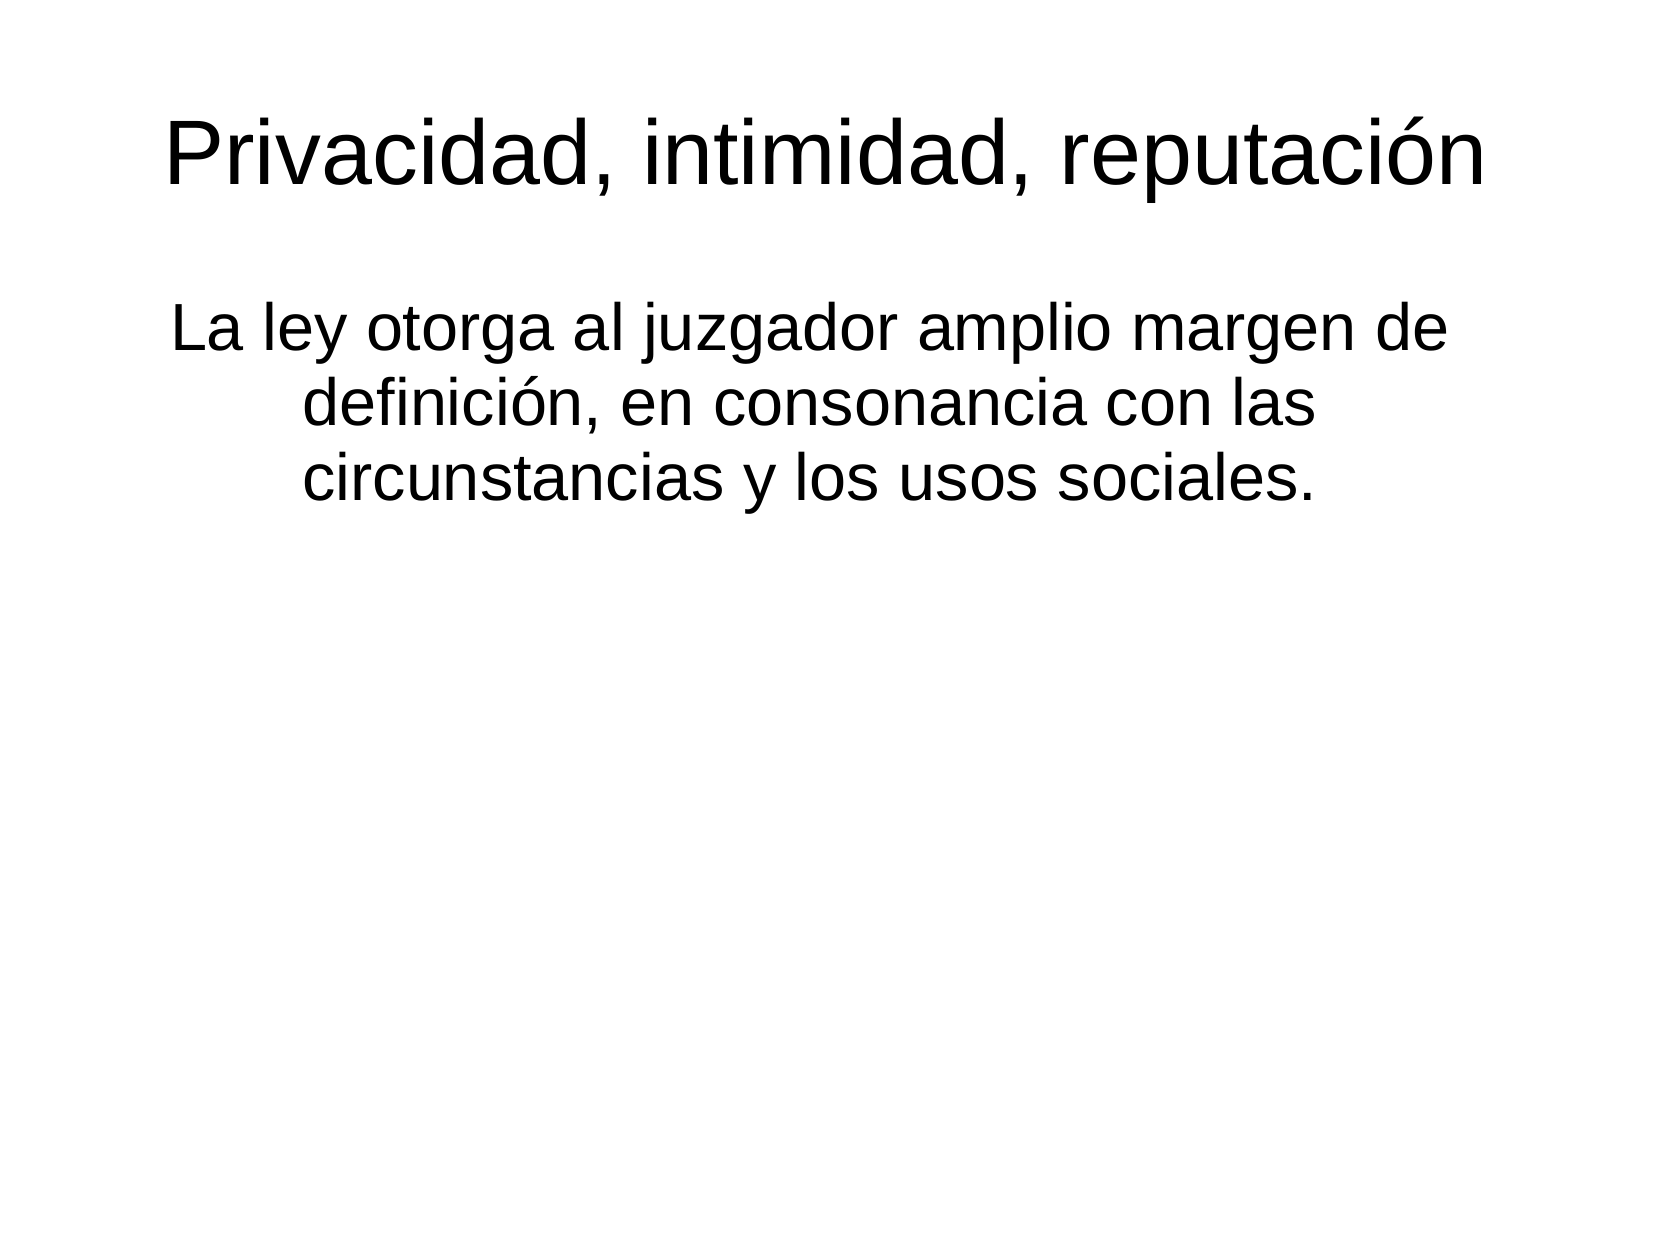

# Privacidad, intimidad, reputación
La ley otorga al juzgador amplio margen de definición, en consonancia con las circunstancias y los usos sociales.